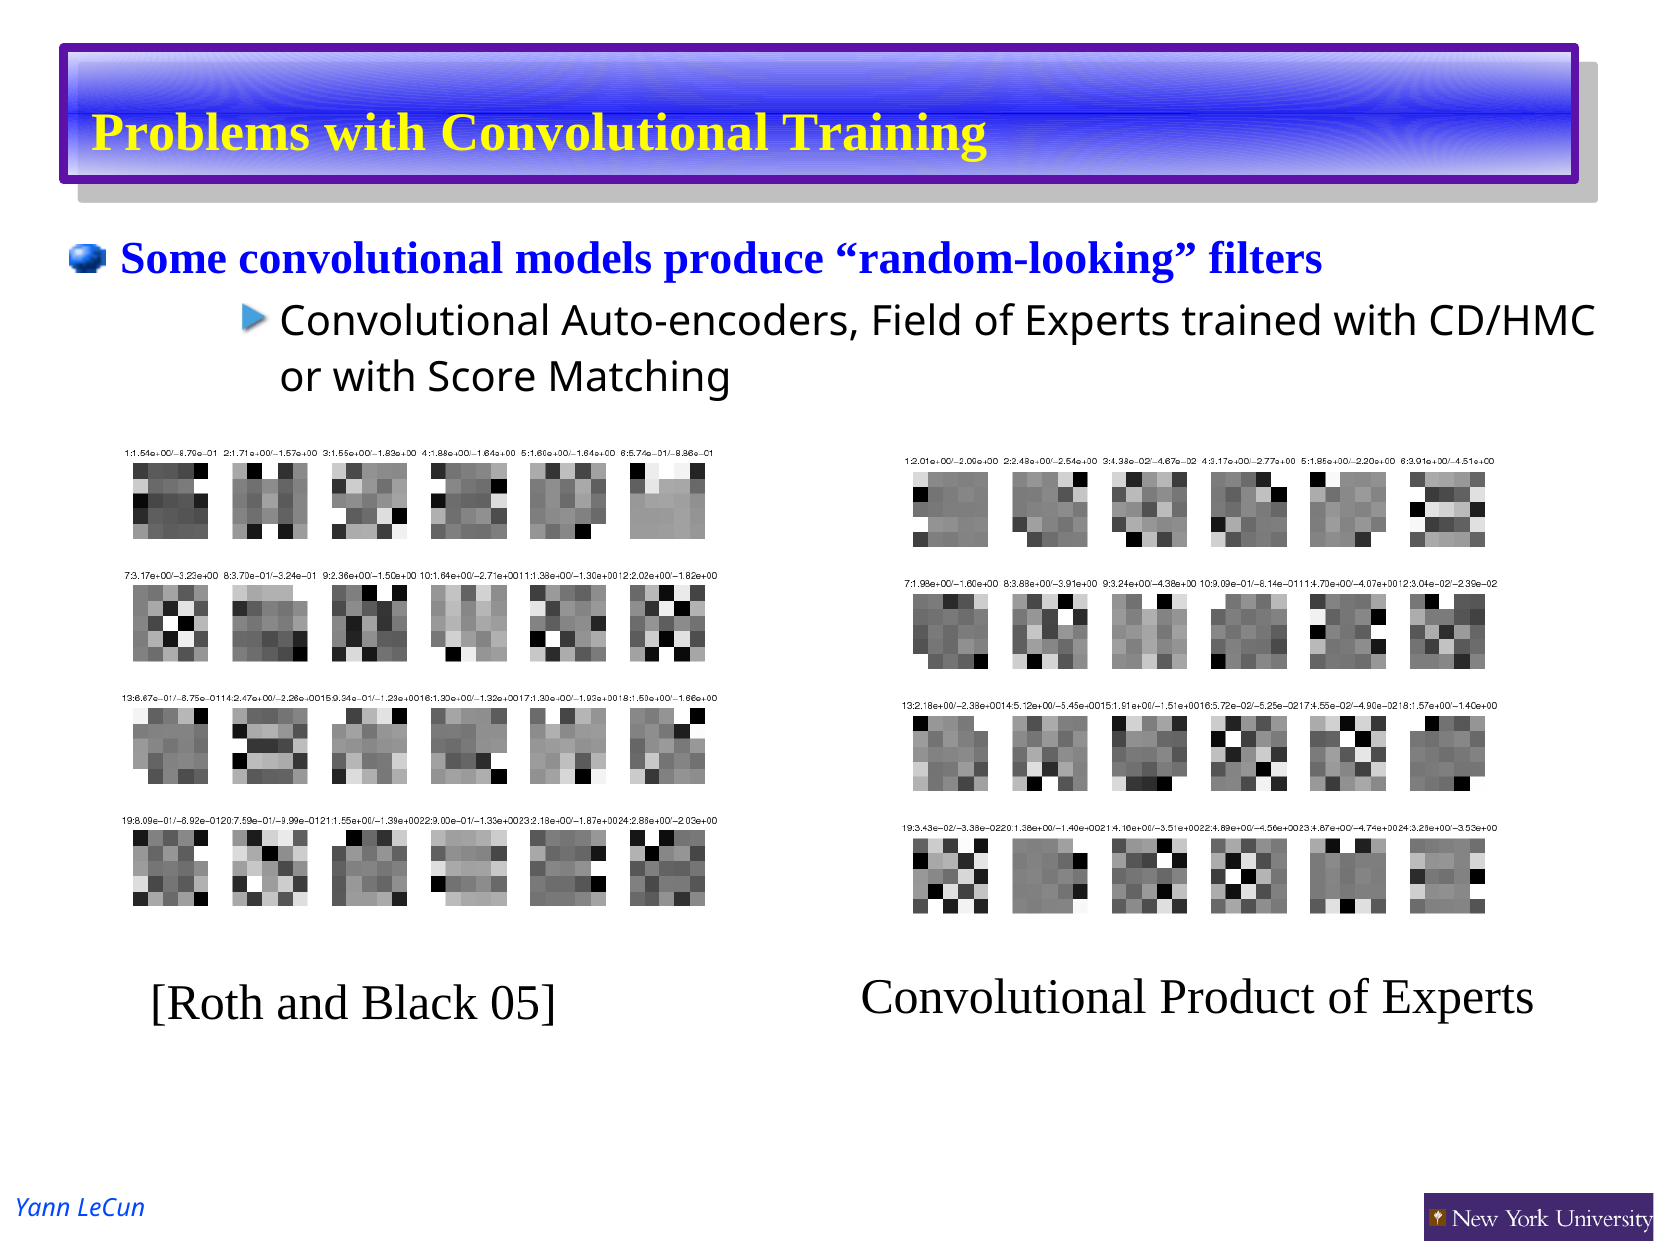

# Problems with Convolutional Training
Some convolutional models produce “random-looking” filters
Convolutional Auto-encoders, Field of Experts trained with CD/HMC or with Score Matching
Convolutional Product of Experts
[Roth and Black 05]